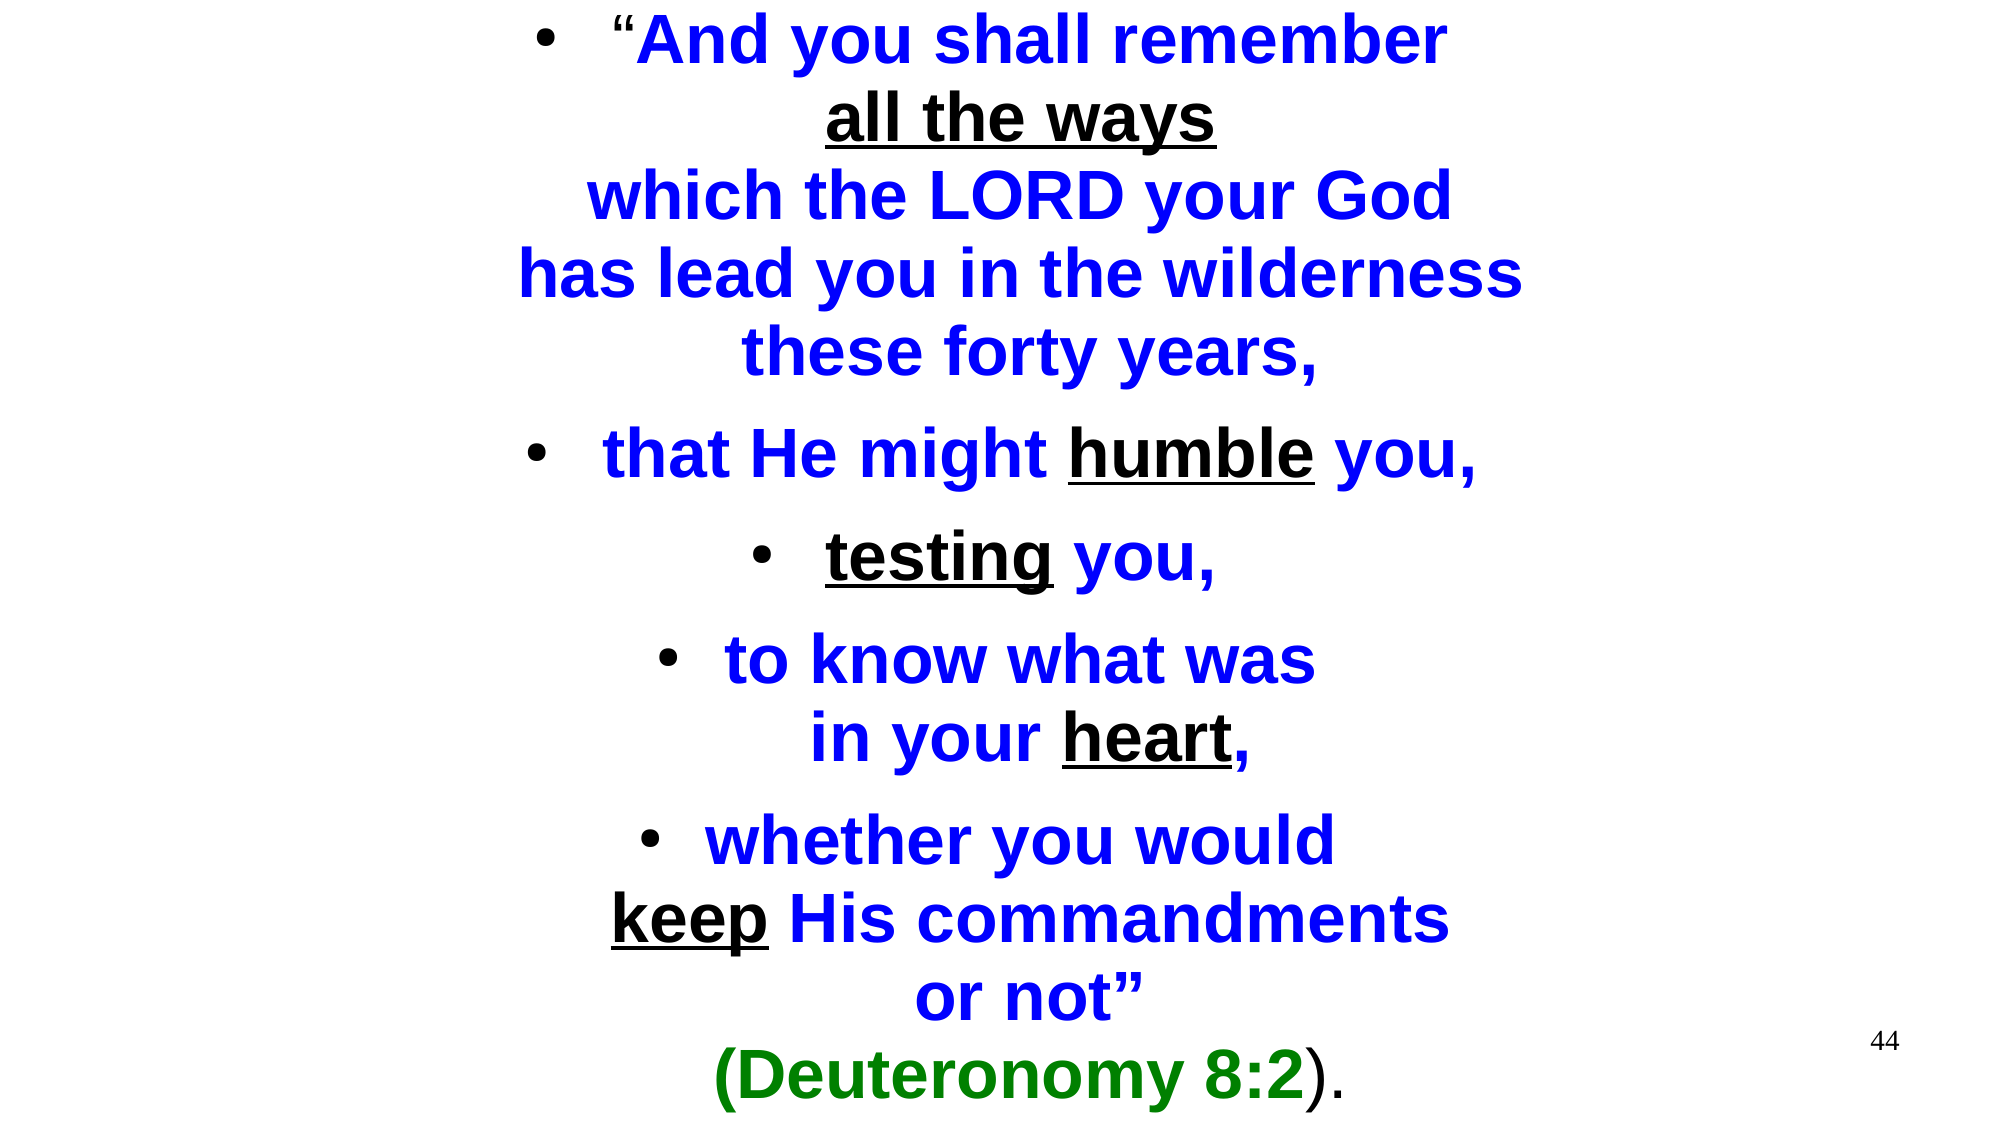

# “And you shall remember all the ways which the LORD your God has lead you in the wilderness these forty years,
 that He might humble you,
testing you,
to know what was
in your heart,
whether you would
keep His commandments
 or not”
(Deuteronomy 8:2).
44